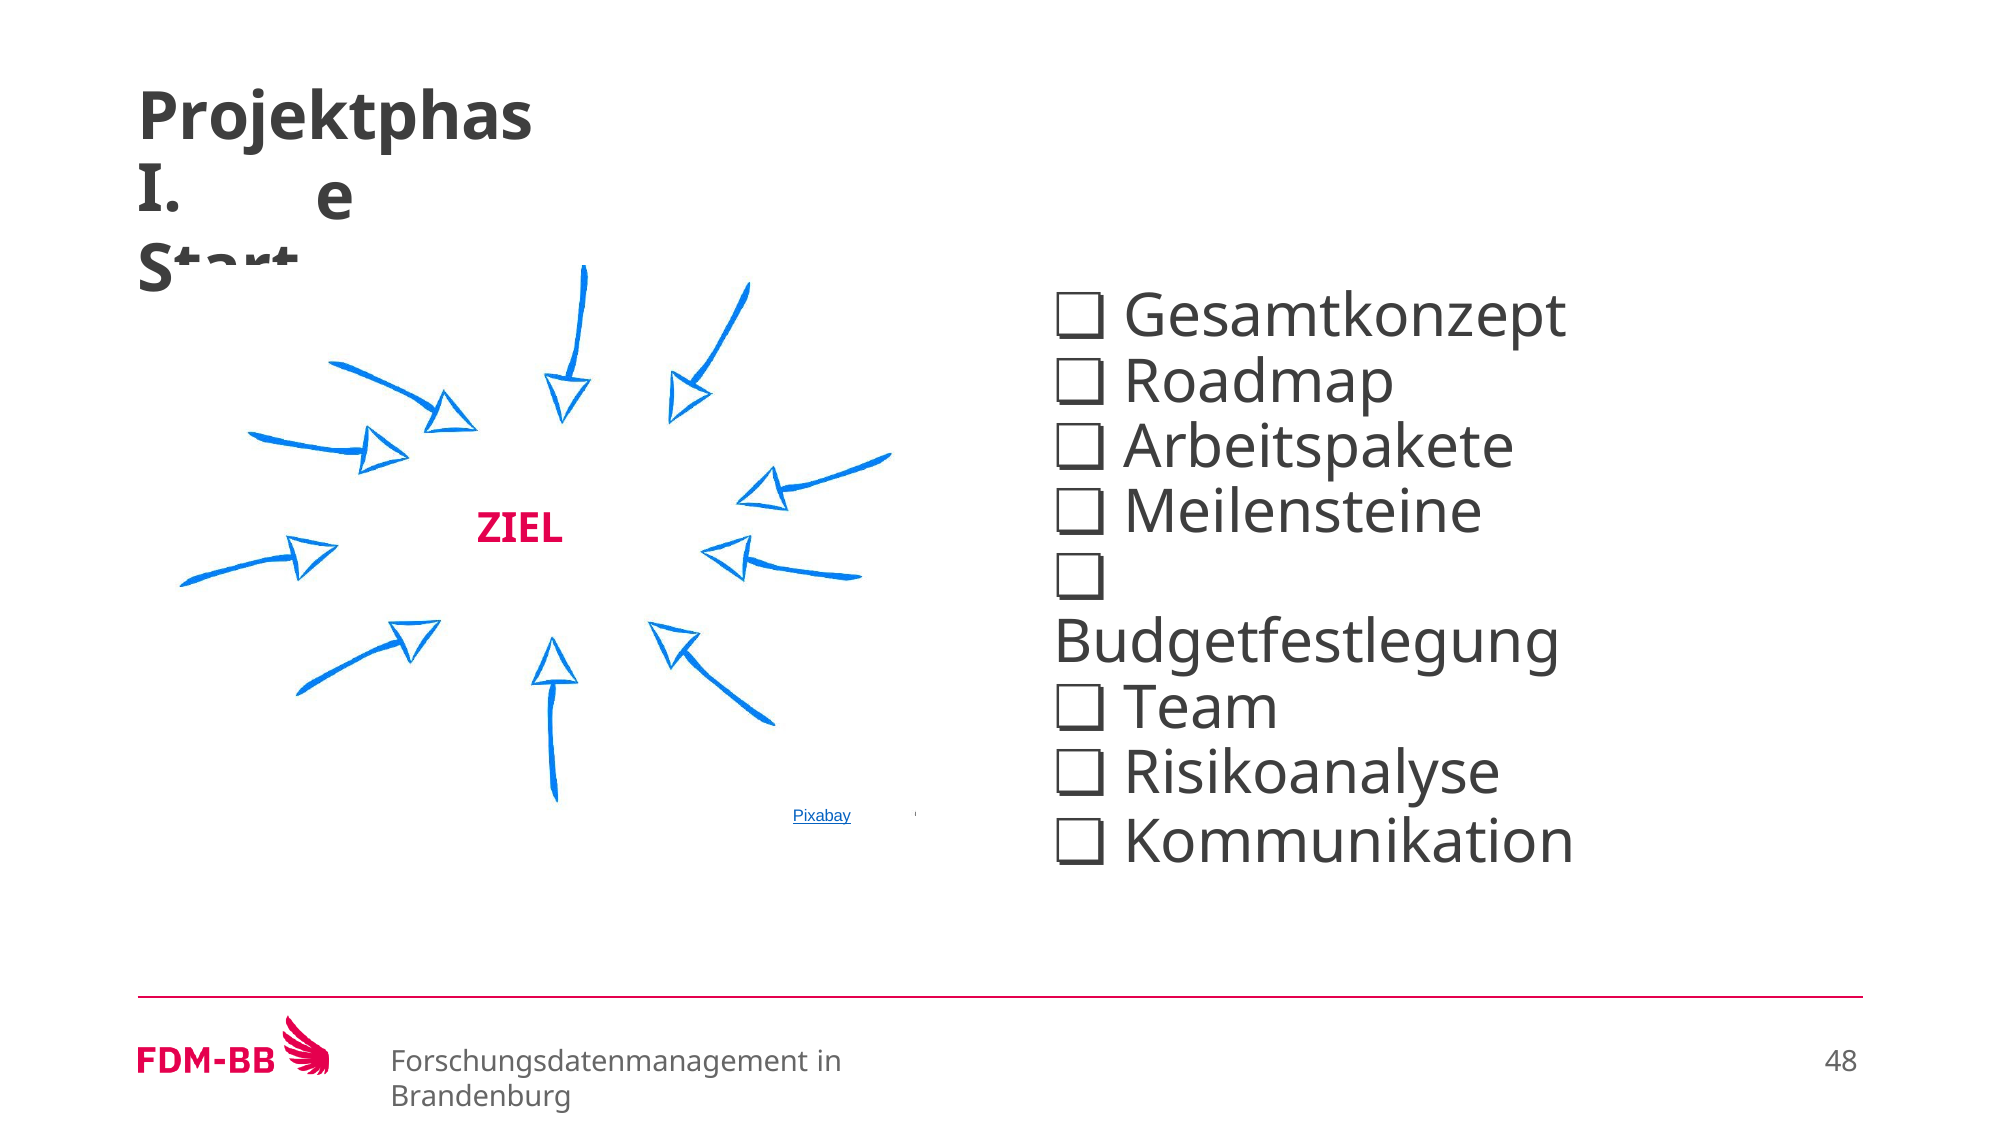

# Projektphase
I. Start
❏ Gesamtkonzept
❏ Roadmap
❏ Arbeitspakete
❏ Meilensteine
❏ Budgetfestlegung
❏ Team
❏ Risikoanalyse
❏ Kommunikation
ZIEL
Pixabay
Forschungsdatenmanagement in Brandenburg
48